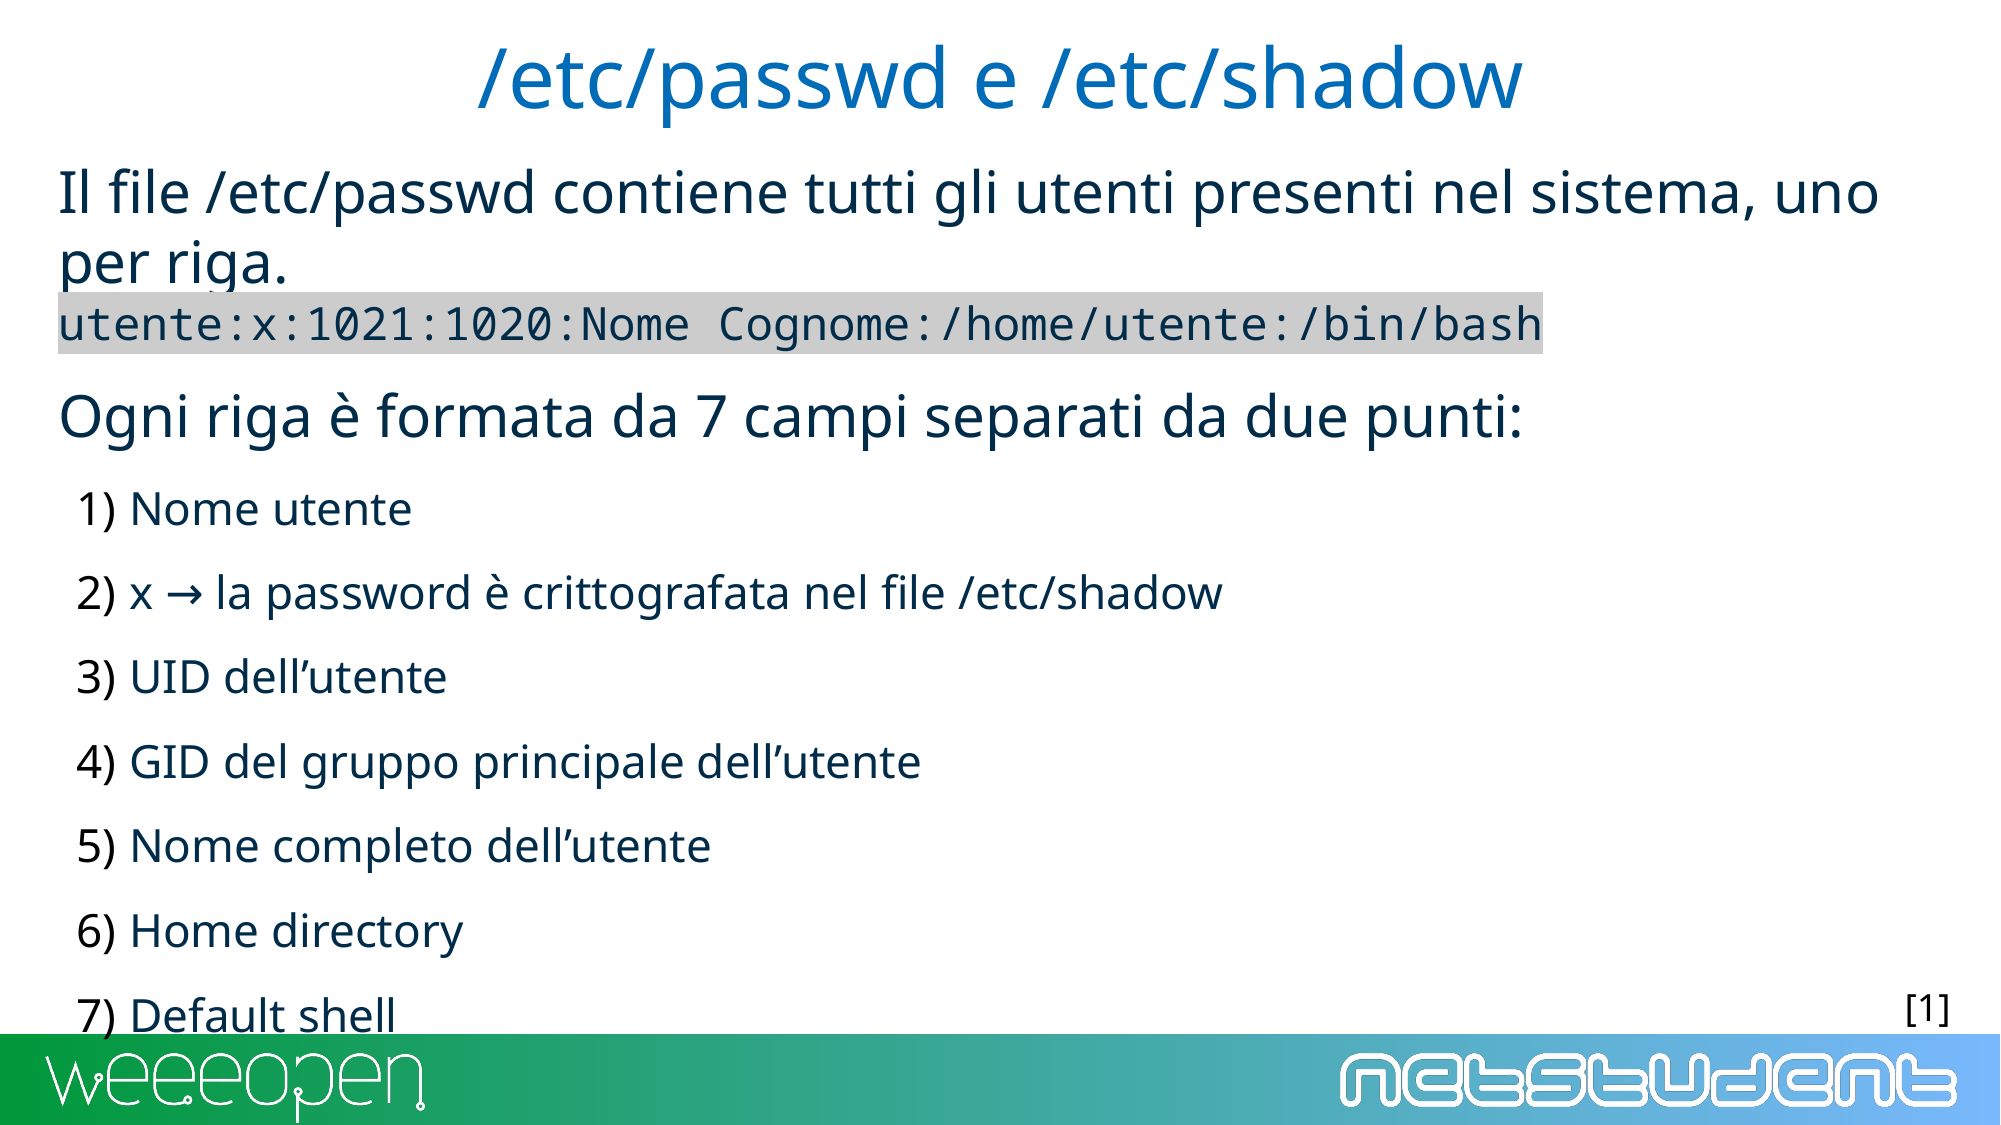

# /etc/passwd e /etc/shadow
Il file /etc/passwd contiene tutti gli utenti presenti nel sistema, uno per riga.
utente:x:1021:1020:Nome Cognome:/home/utente:/bin/bash
Ogni riga è formata da 7 campi separati da due punti:
Nome utente
x → la password è crittografata nel file /etc/shadow
UID dell’utente
GID del gruppo principale dell’utente
Nome completo dell’utente
Home directory
Default shell
[1]